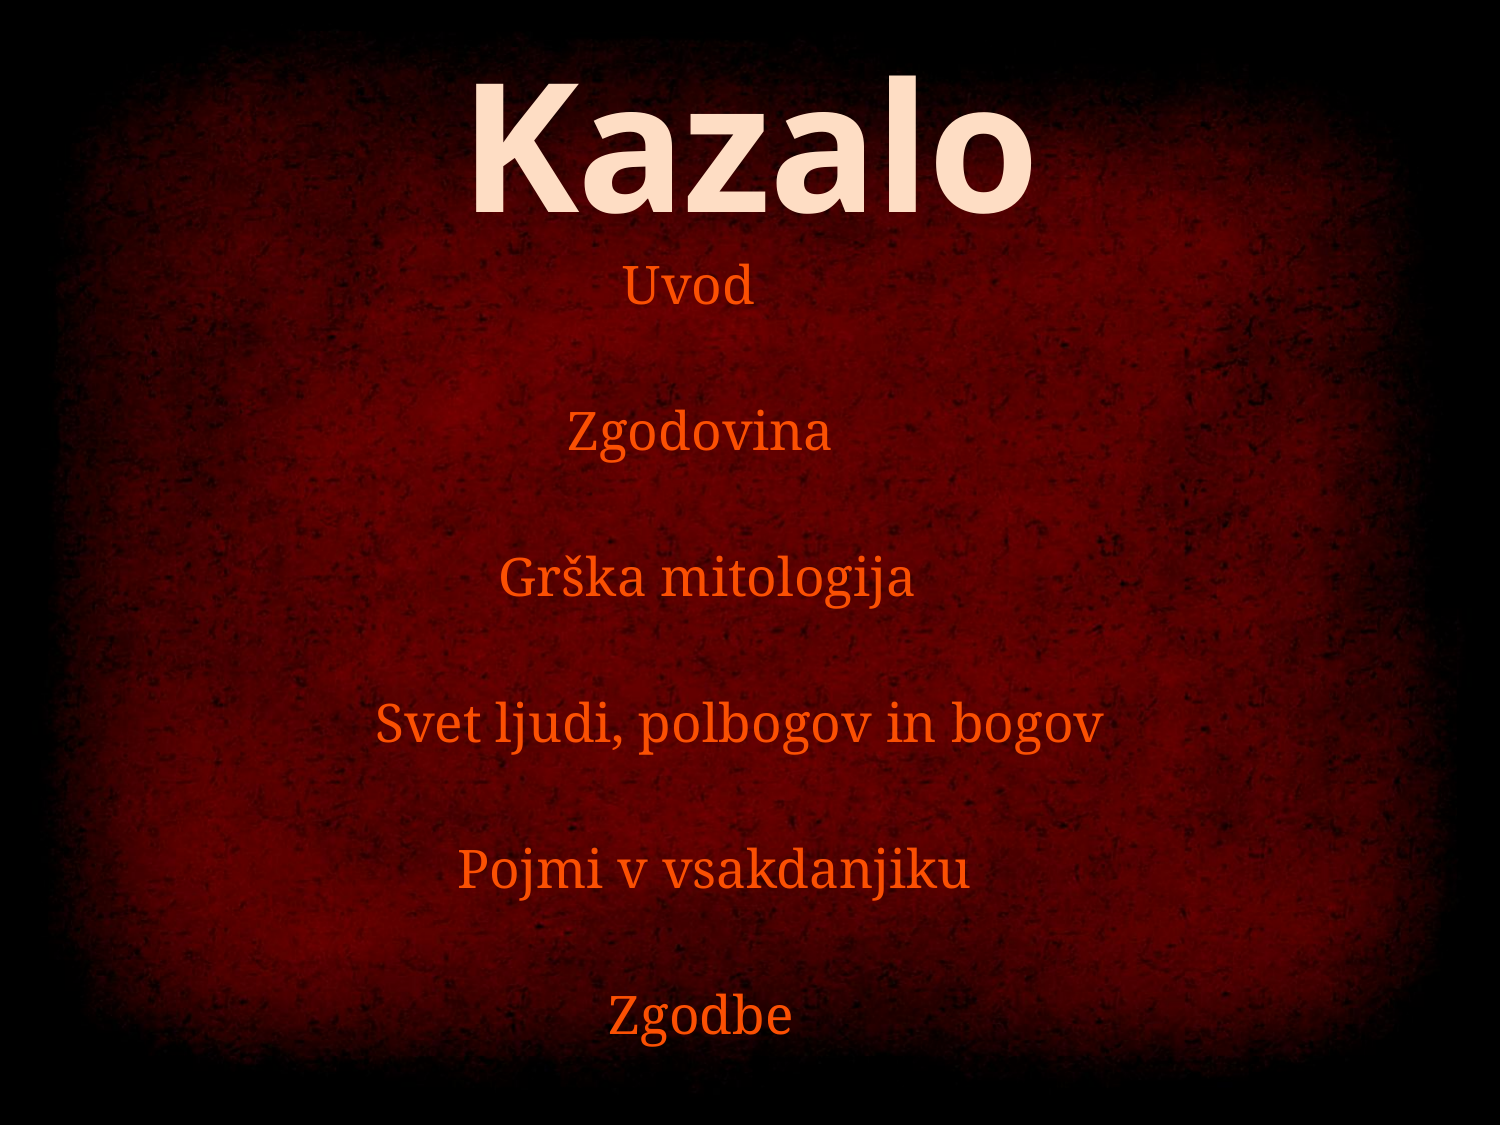

Kazalo
# Uvod
 Zgodovina
 Grška mitologija
Svet ljudi, polbogov in bogov
 Pojmi v vsakdanjiku
 Zgodbe